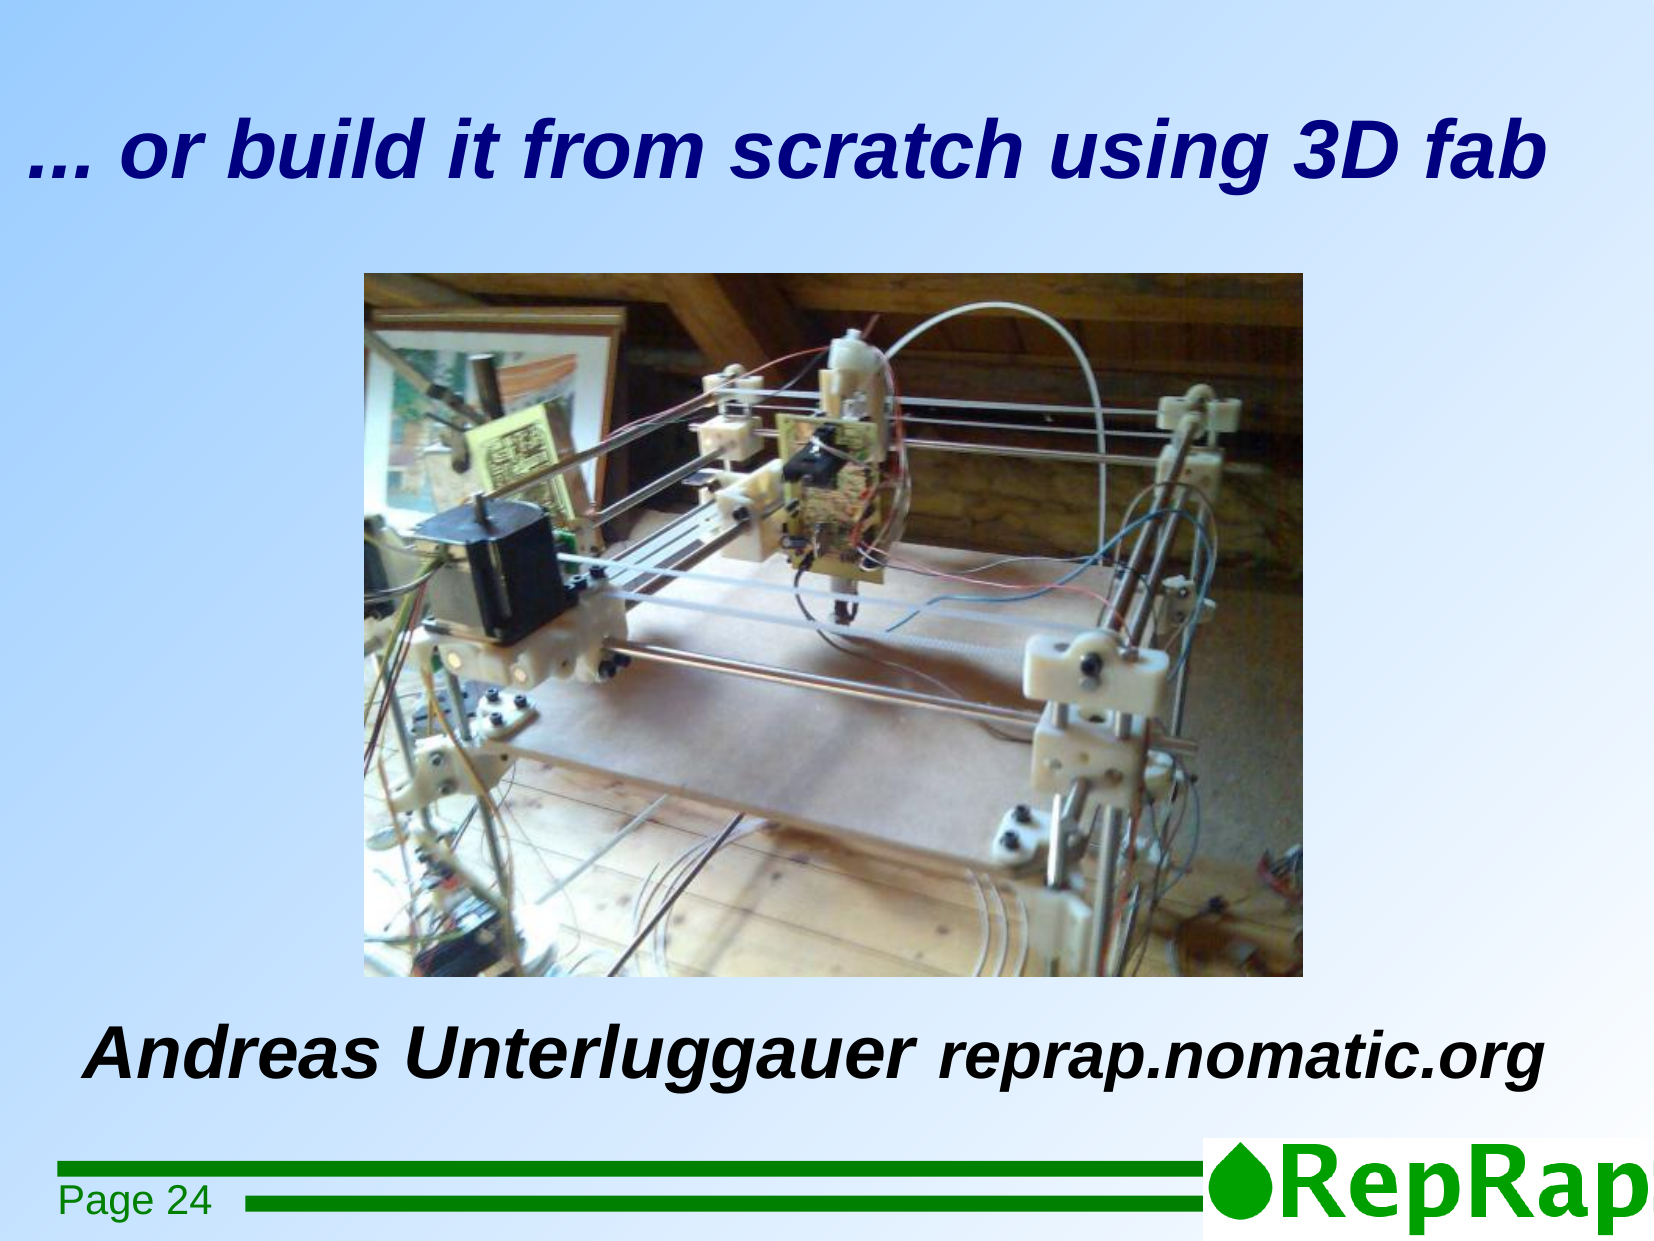

# ... or build it from scratch using 3D fab
Andreas Unterluggauer reprap.nomatic.org